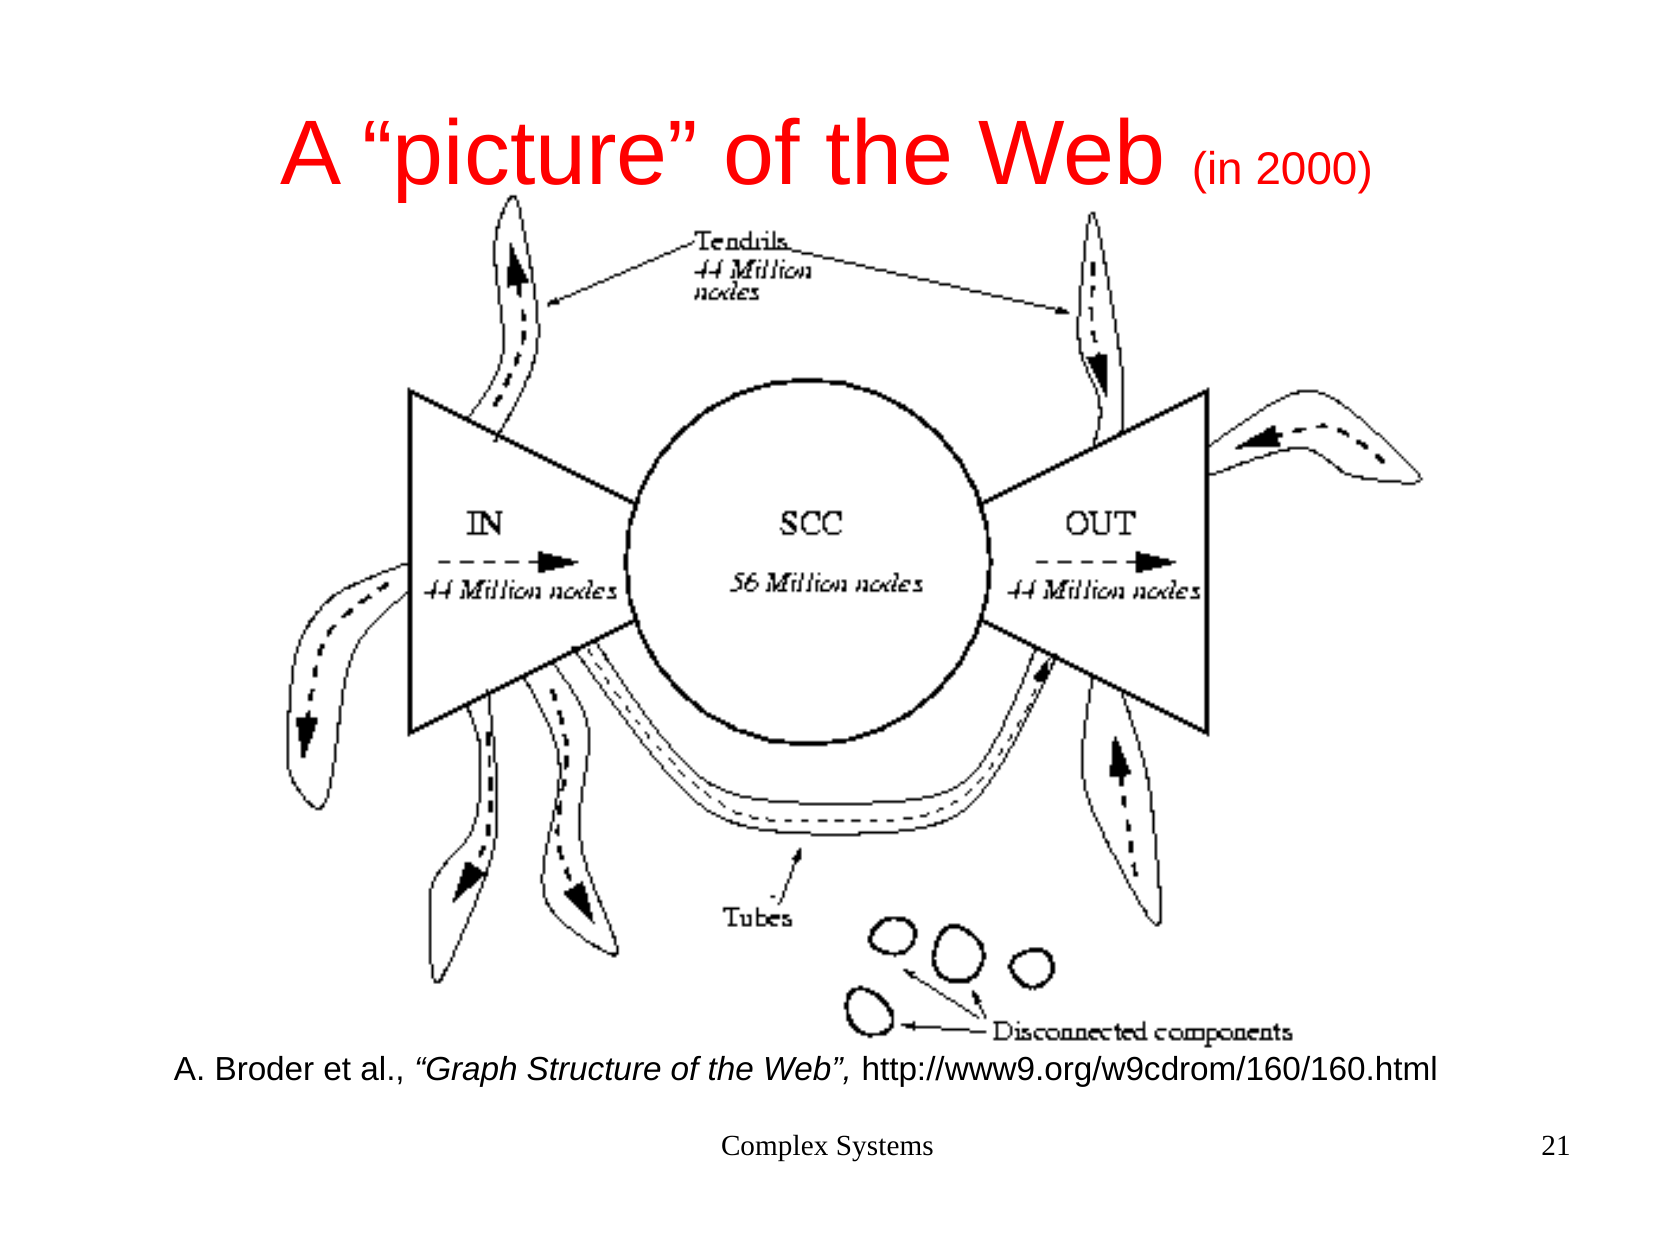

# A “picture” of the Web (in 2000)
A. Broder et al., “Graph Structure of the Web”, http://www9.org/w9cdrom/160/160.html
Complex Systems
21